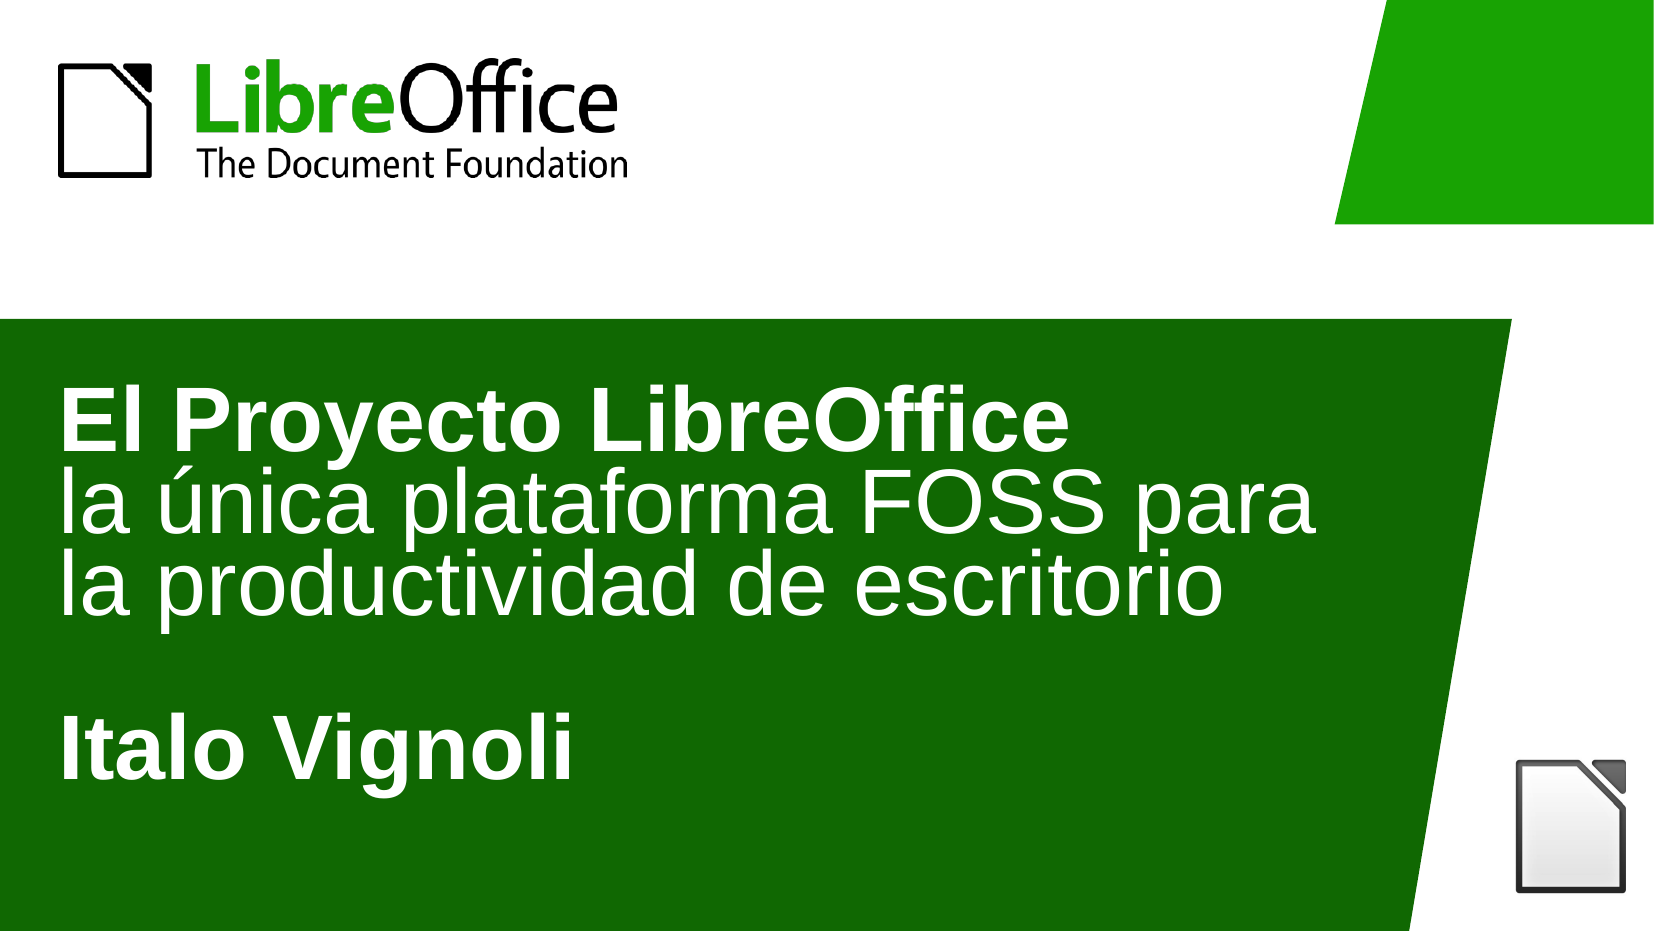

# El Proyecto LibreOffice la única plataforma FOSS para la productividad de escritorio Italo Vignoli